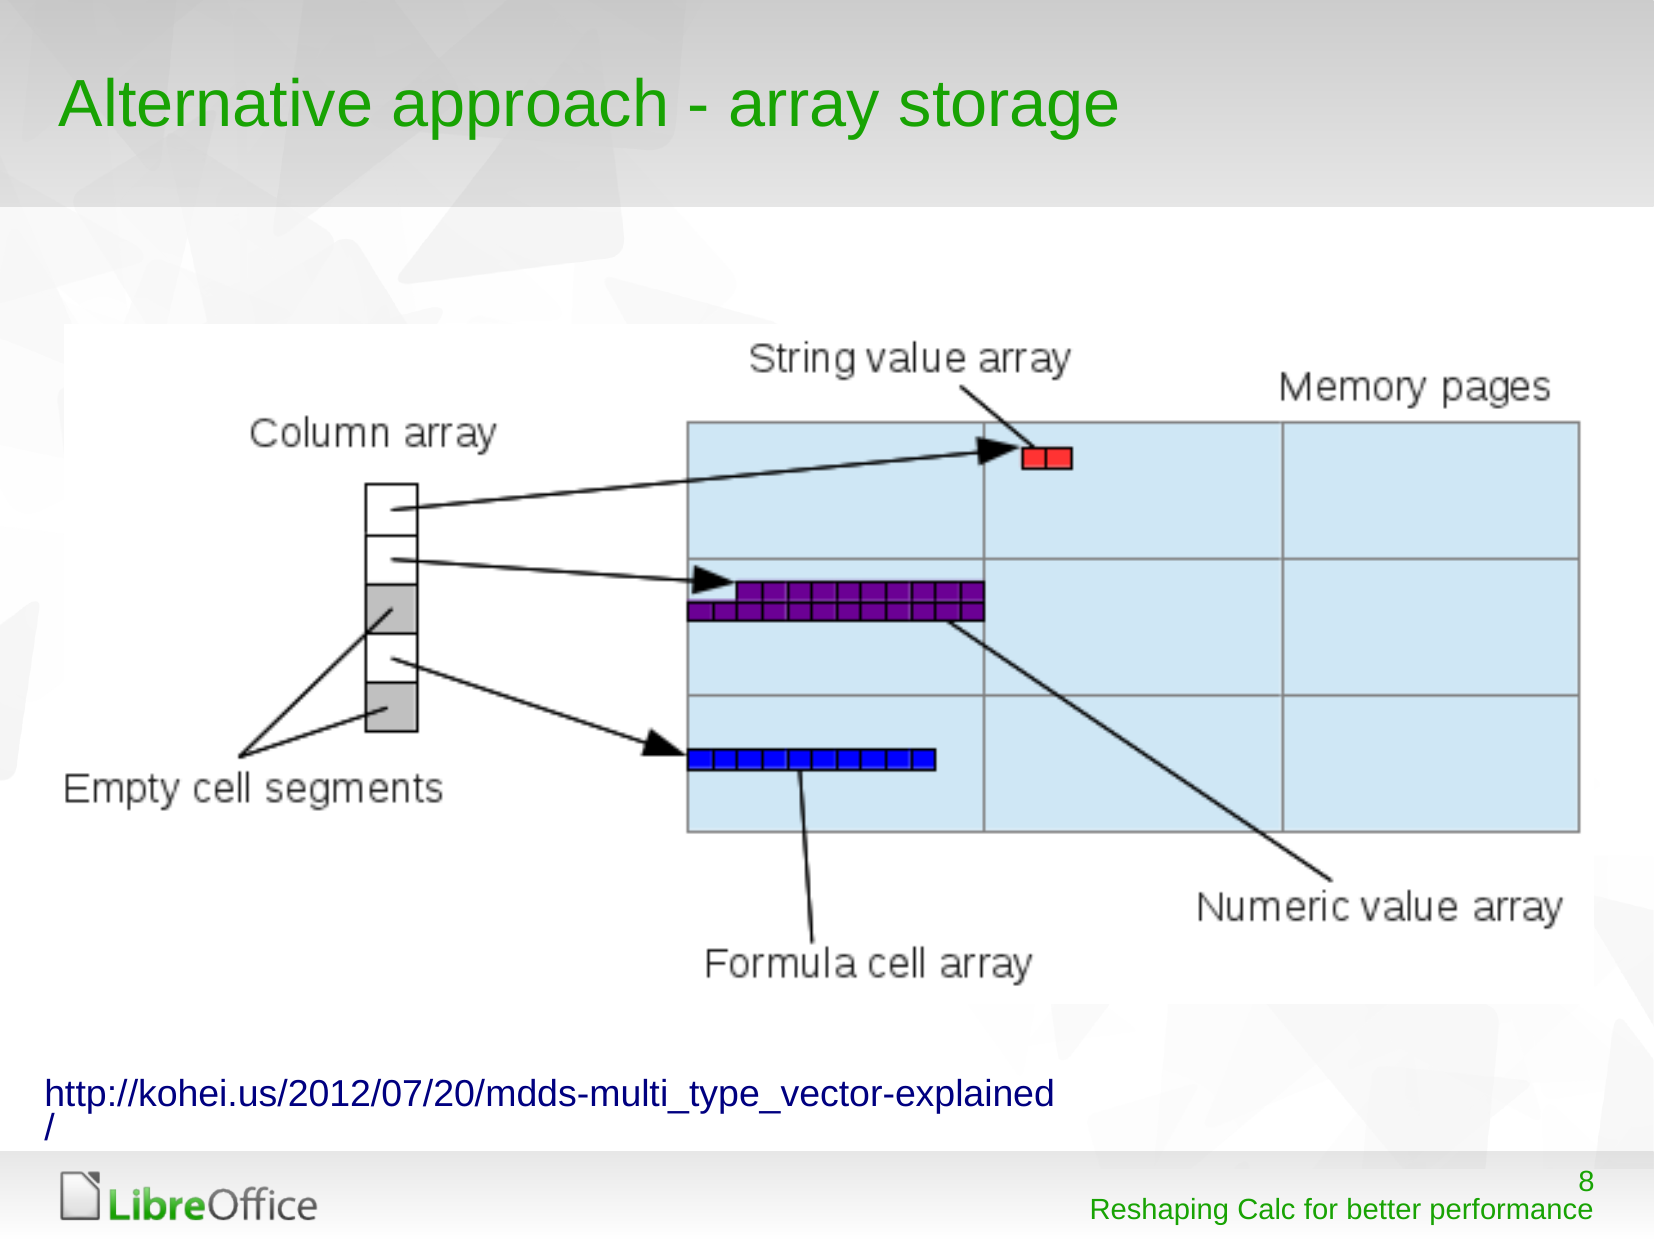

# Alternative approach - array storage
http://kohei.us/2012/07/20/mdds-multi_type_vector-explained/
8
Reshaping Calc for better performance